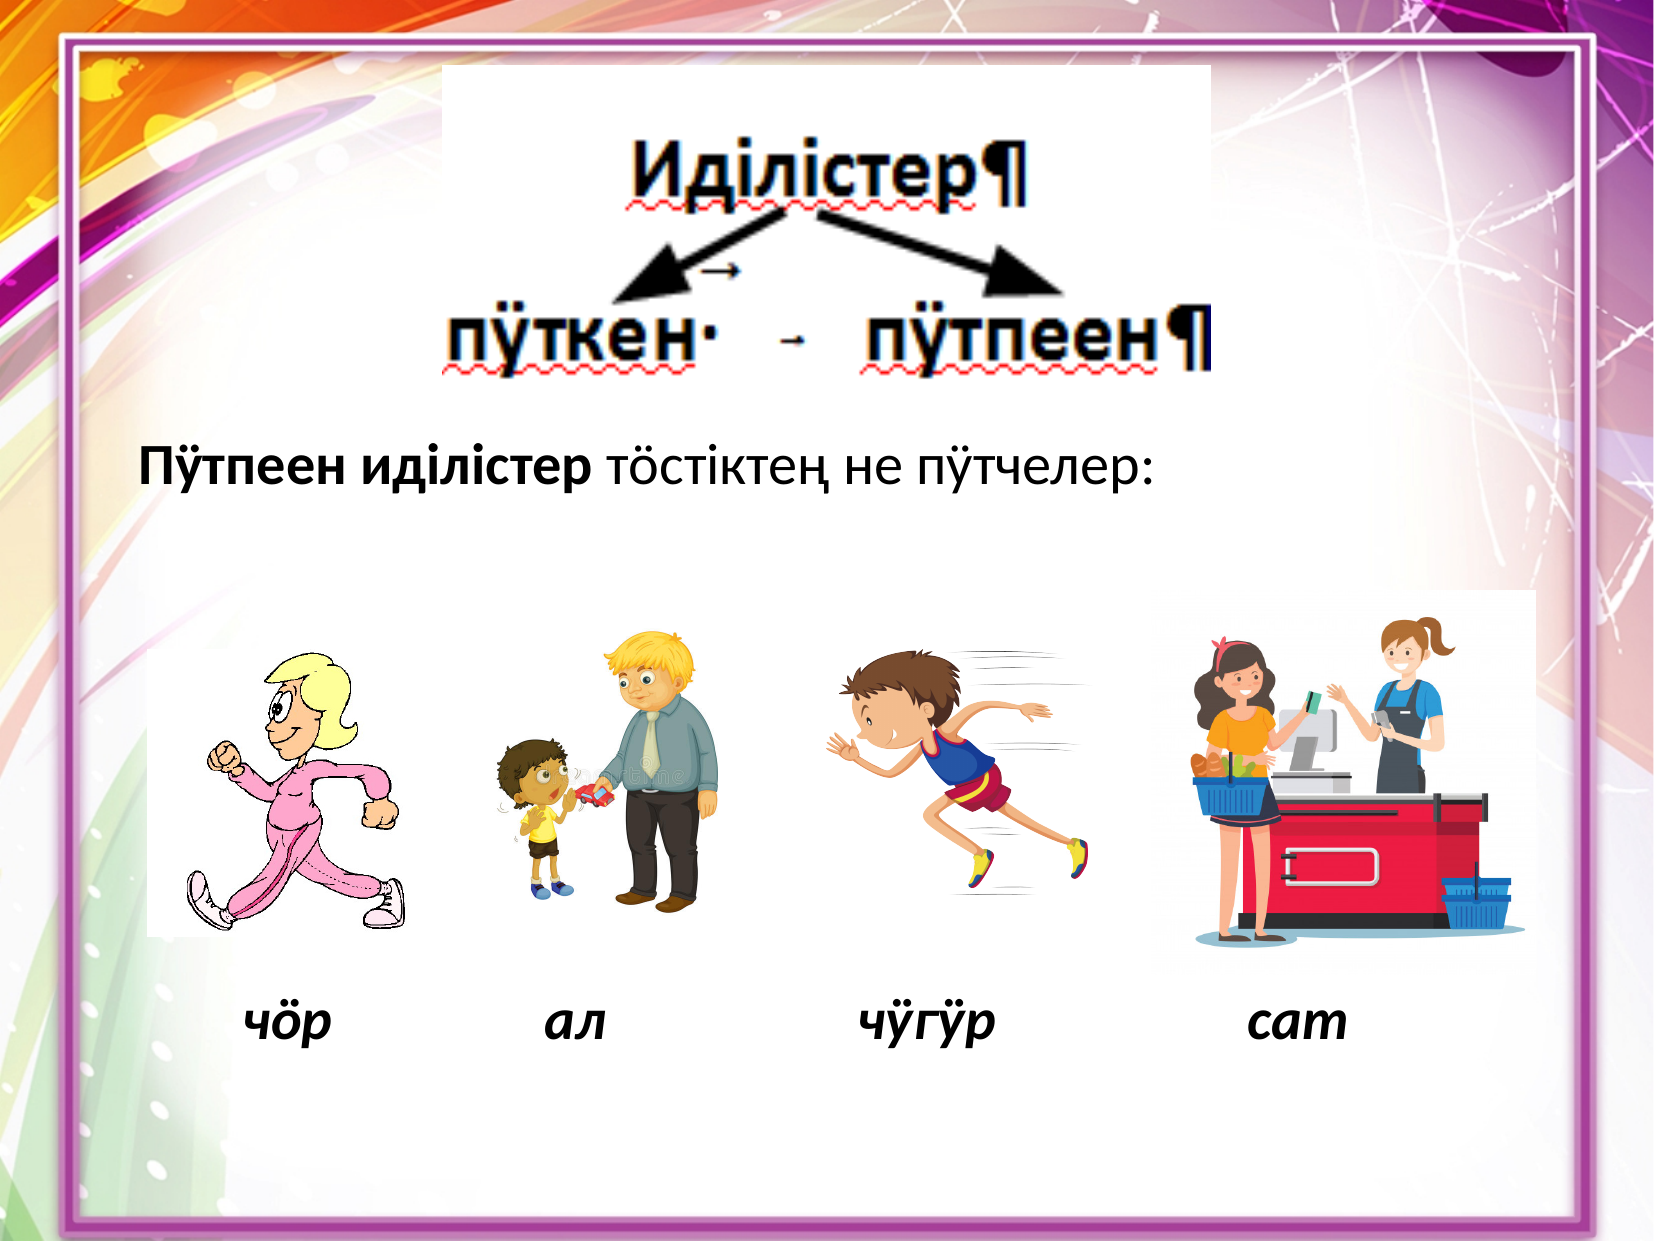

Пӱтпеен идiлiстер тӧстiктең не пӱтчелер:
 чӧр ал чӱгӱр сат